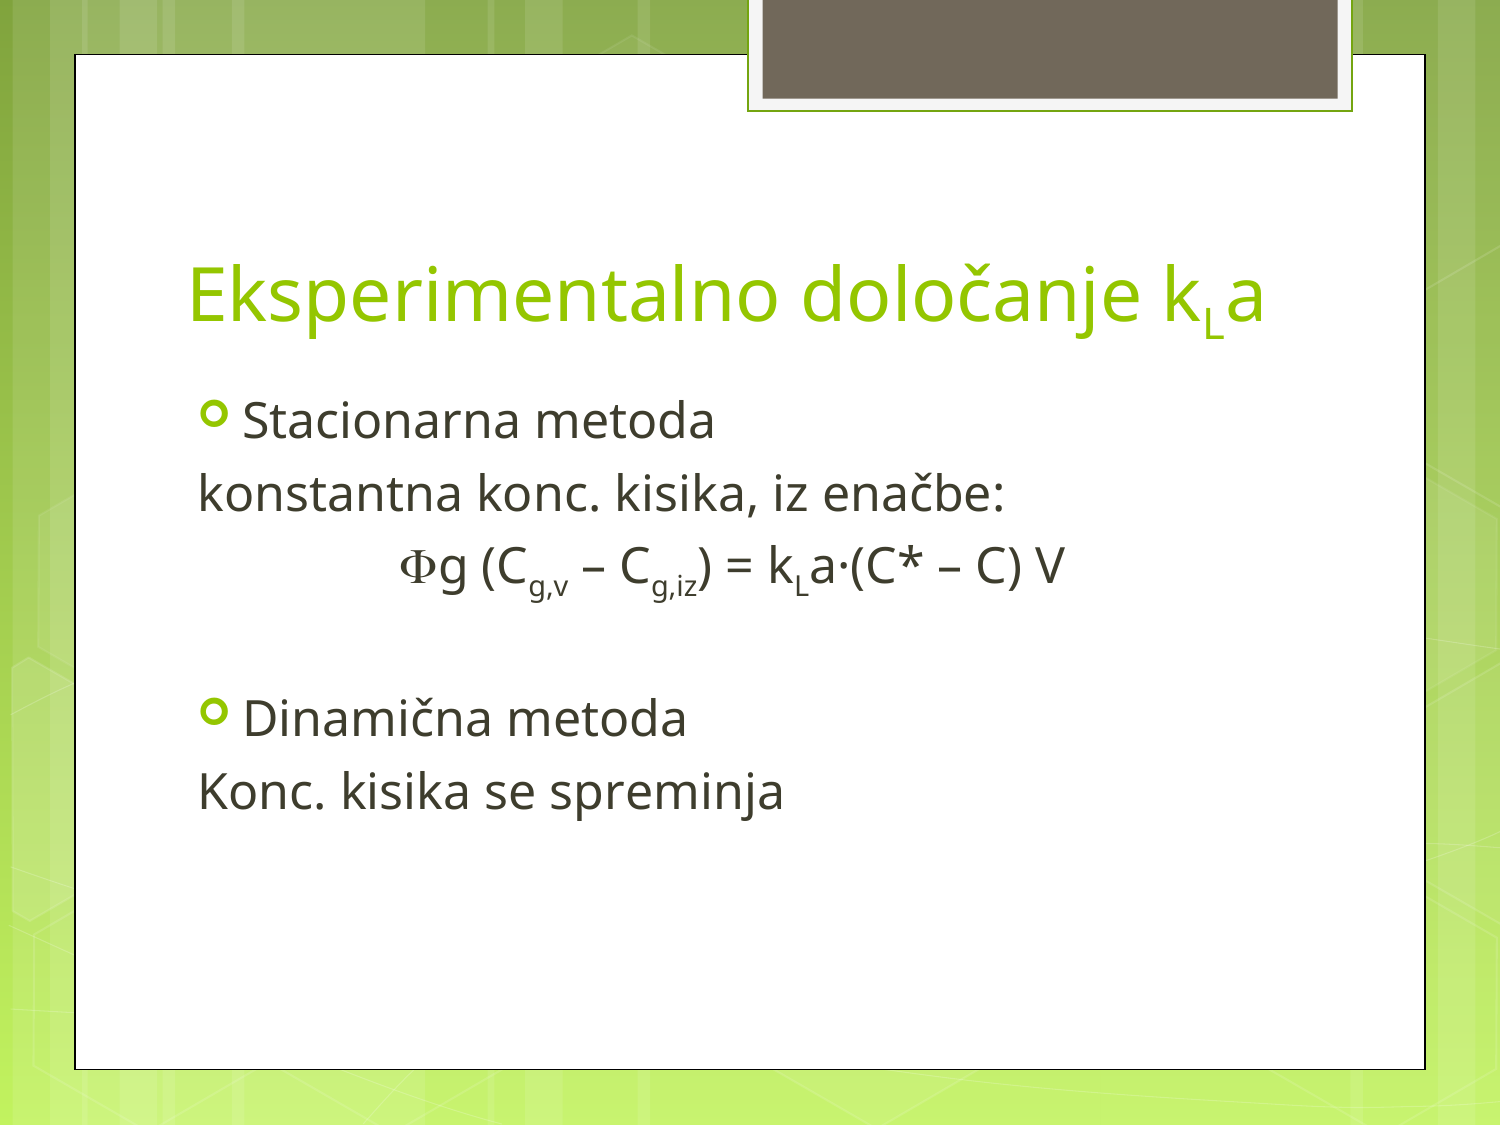

# Eksperimentalno določanje kLa
Stacionarna metoda
konstantna konc. kisika, iz enačbe:
g (Cg,v – Cg,iz) = kLa·(C* – C) V
Dinamična metoda
Konc. kisika se spreminja